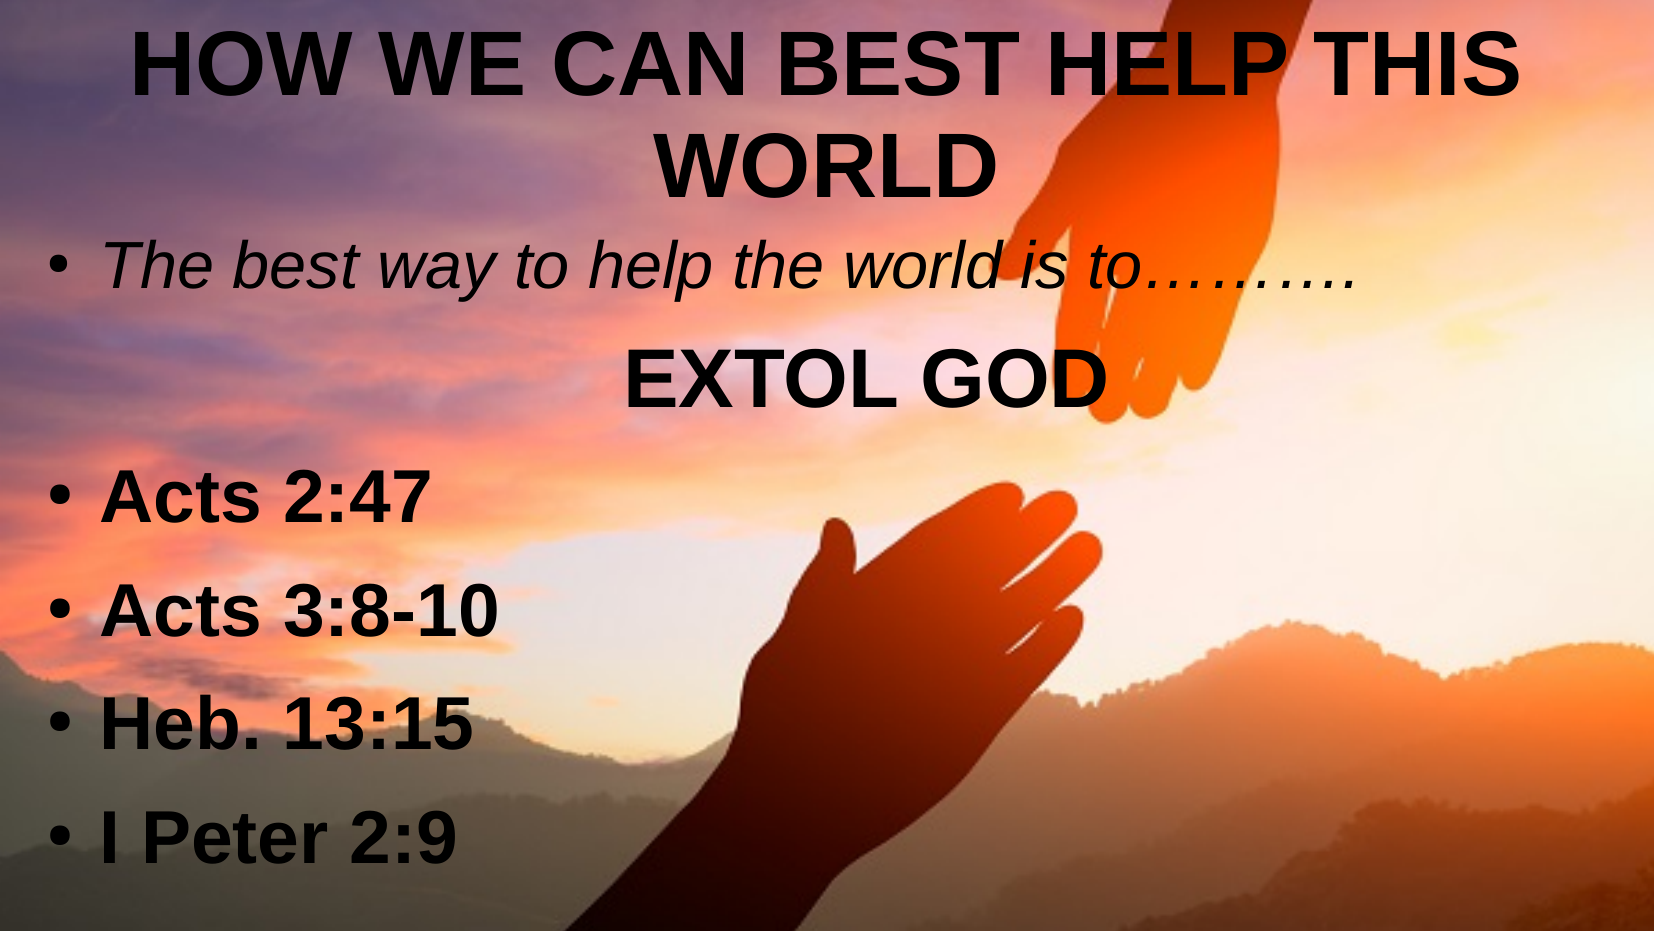

# HOW WE CAN BEST HELP THIS WORLD
The best way to help the world is to……….
EXTOL GOD
Acts 2:47
Acts 3:8-10
Heb. 13:15
I Peter 2:9